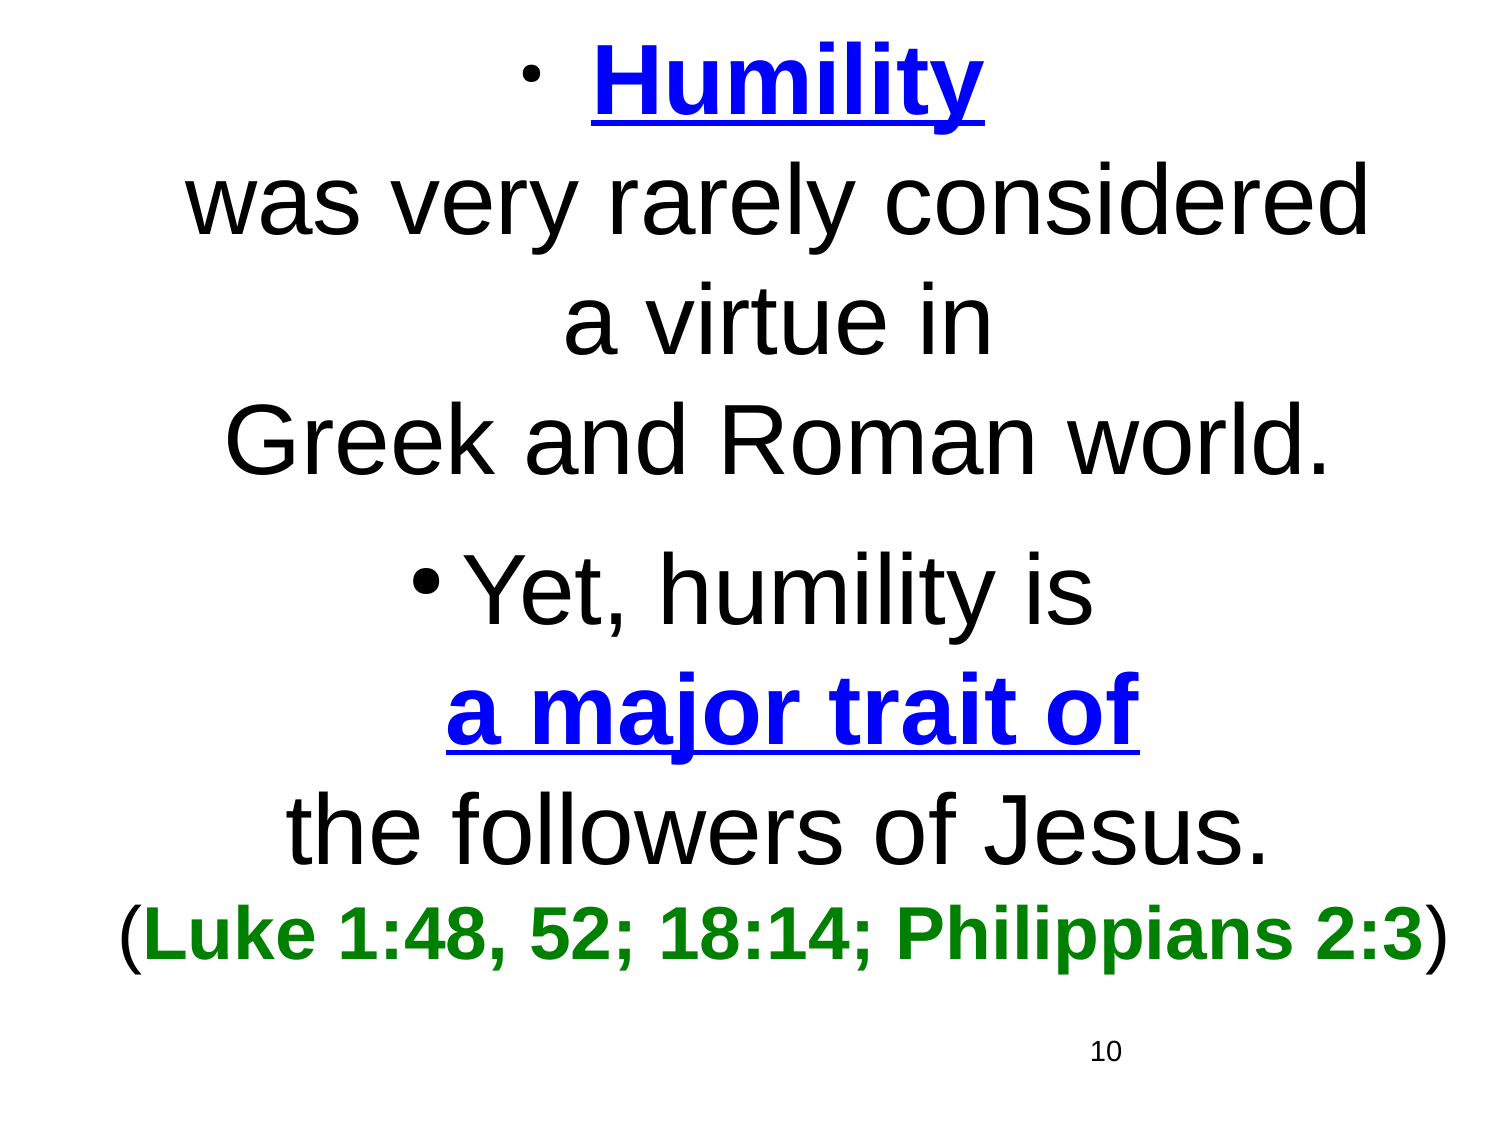

# Humility was very rarely considered a virtue in Greek and Roman world.
Yet, humility is
a major trait of
the followers of Jesus.
(Luke 1:48, 52; 18:14; Philippians 2:3)
10